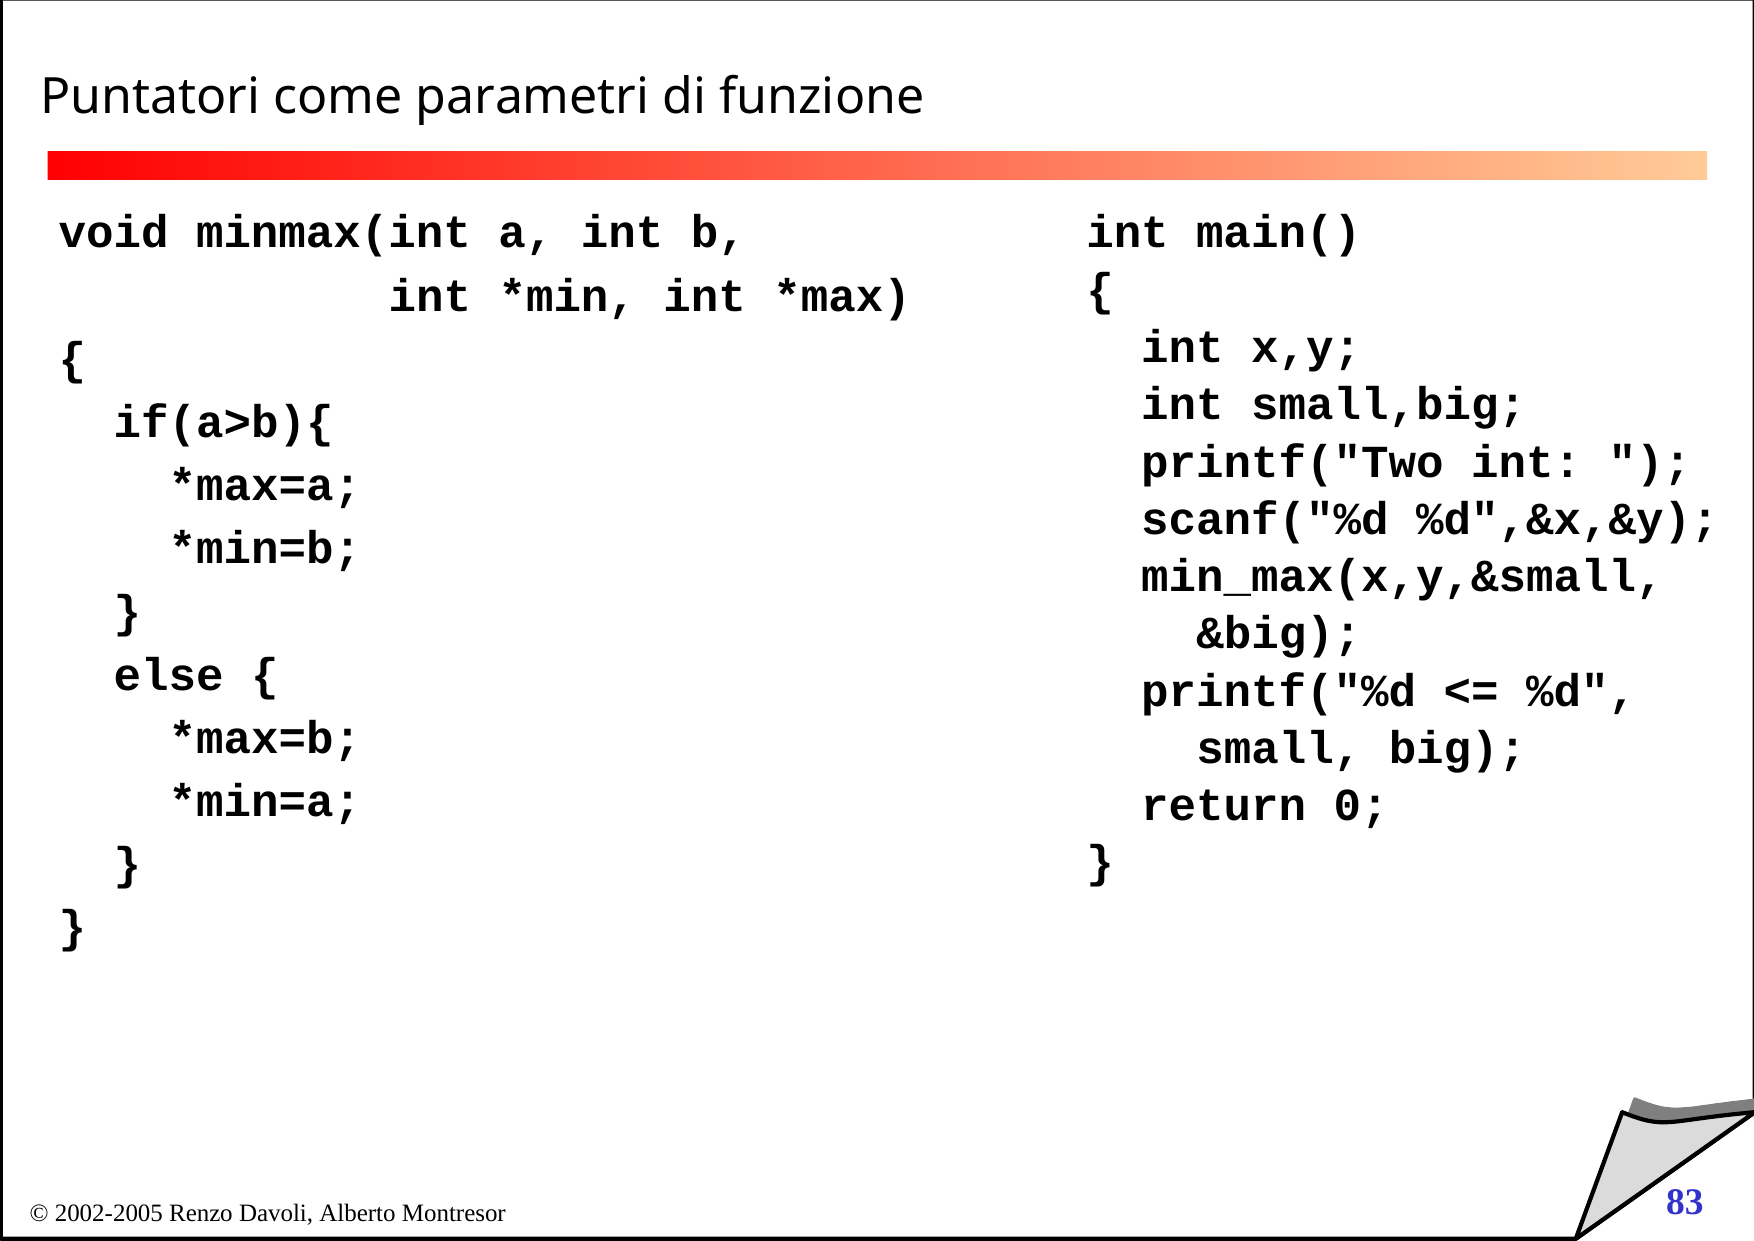

# Puntatori come parametri di funzione
void minmax(int a, int b,
 int *min, int *max)
{
 if(a>b){
 *max=a;
 *min=b;
 }
 else {
 *max=b;
 *min=a;
 }
}
int main()
{
 int x,y;
 int small,big;
 printf("Two int: ");
 scanf("%d %d",&x,&y);
 min_max(x,y,&small,
 &big);
 printf("%d <= %d",
 small, big);
 return 0;
}